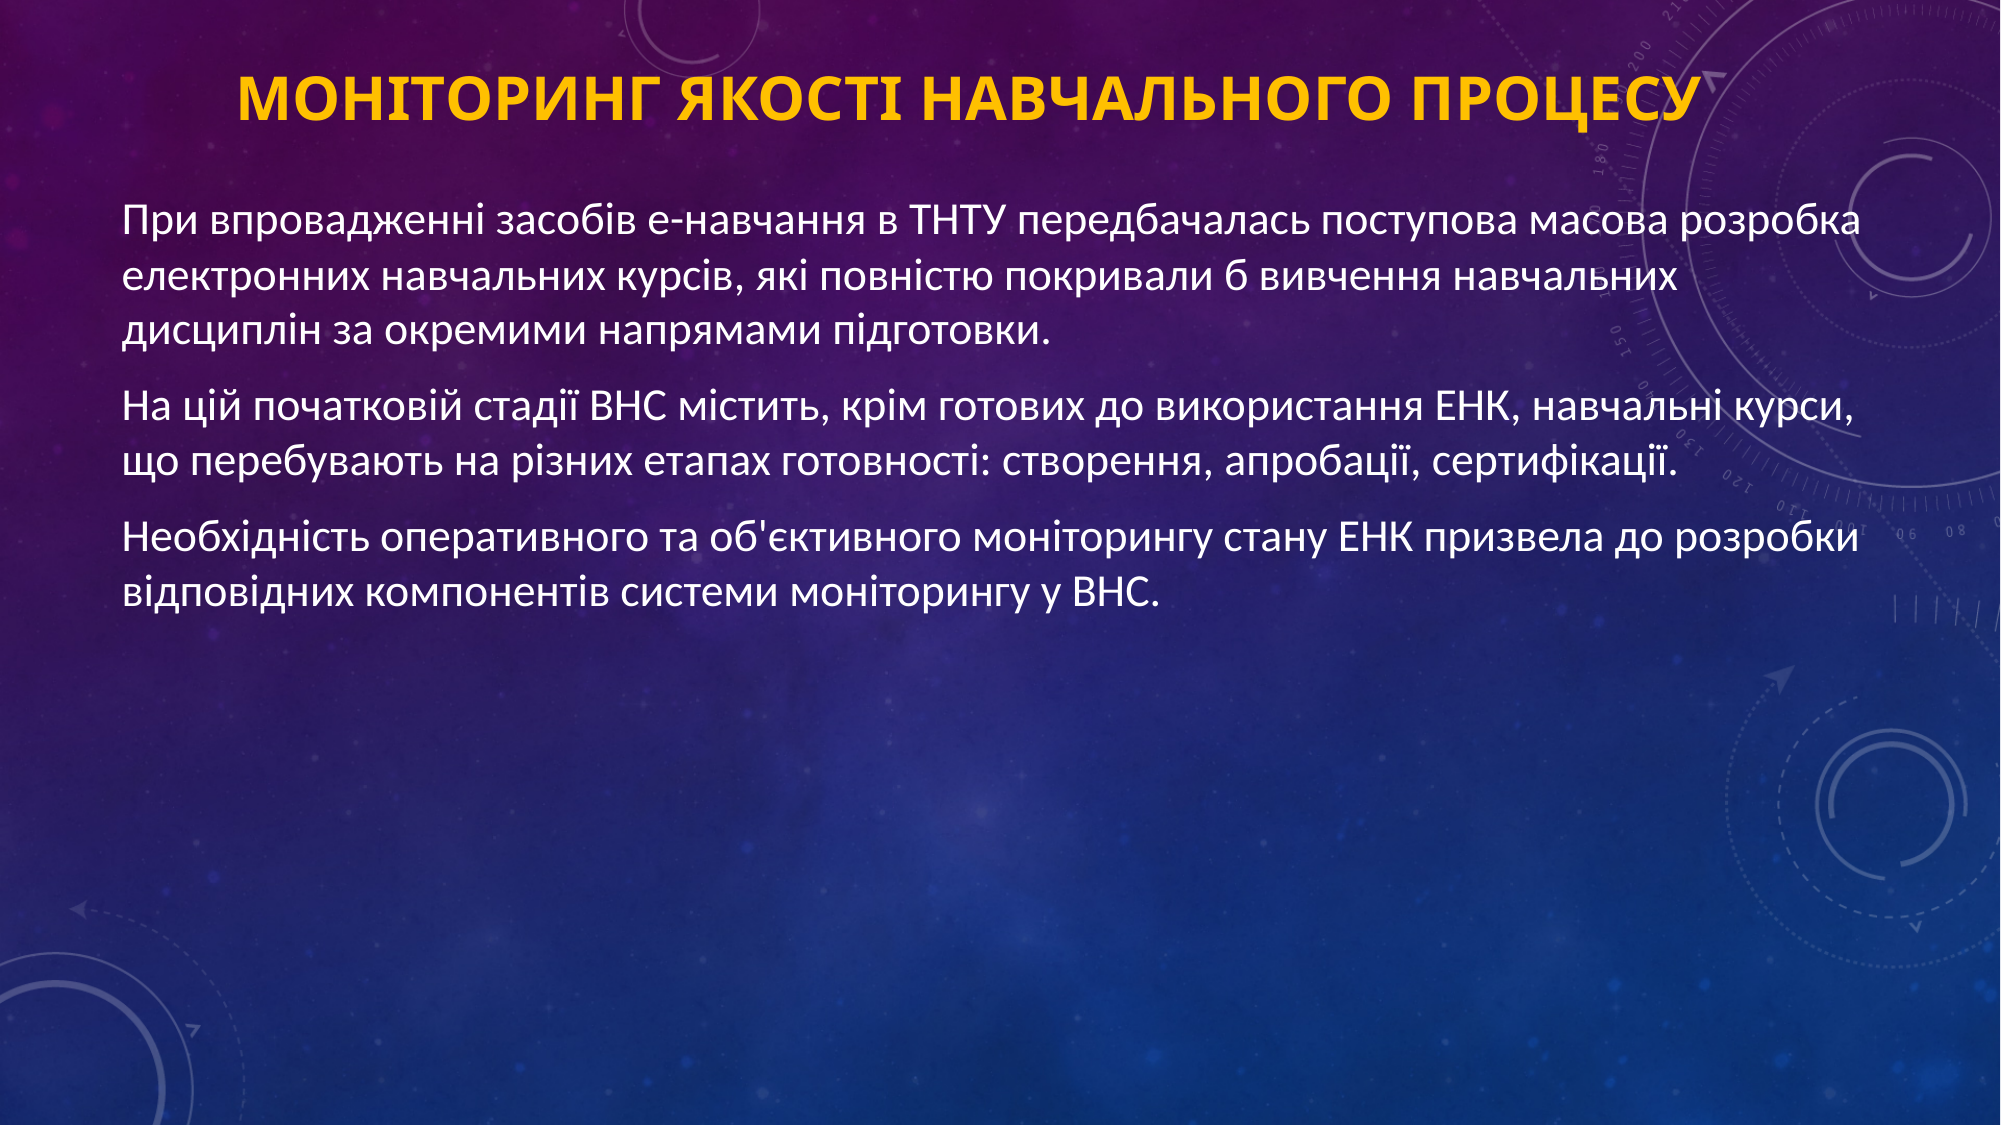

# Моніторинг якості навчального процесу
При впровадженні засобів е-навчання в ТНТУ передбачалась поступова масова розробка електронних навчальних курсів, які повністю покривали б вивчення навчальних дисциплін за окремими напрямами підготовки.
На цій початковій стадії ВНС містить, крім готових до використання ЕНК, навчальні курси, що перебувають на різних етапах готовності: створення, апробації, сертифікації.
Необхідність оперативного та об'єктивного моніторингу стану ЕНК призвела до розробки відповідних компонентів системи моніторингу у ВНС.